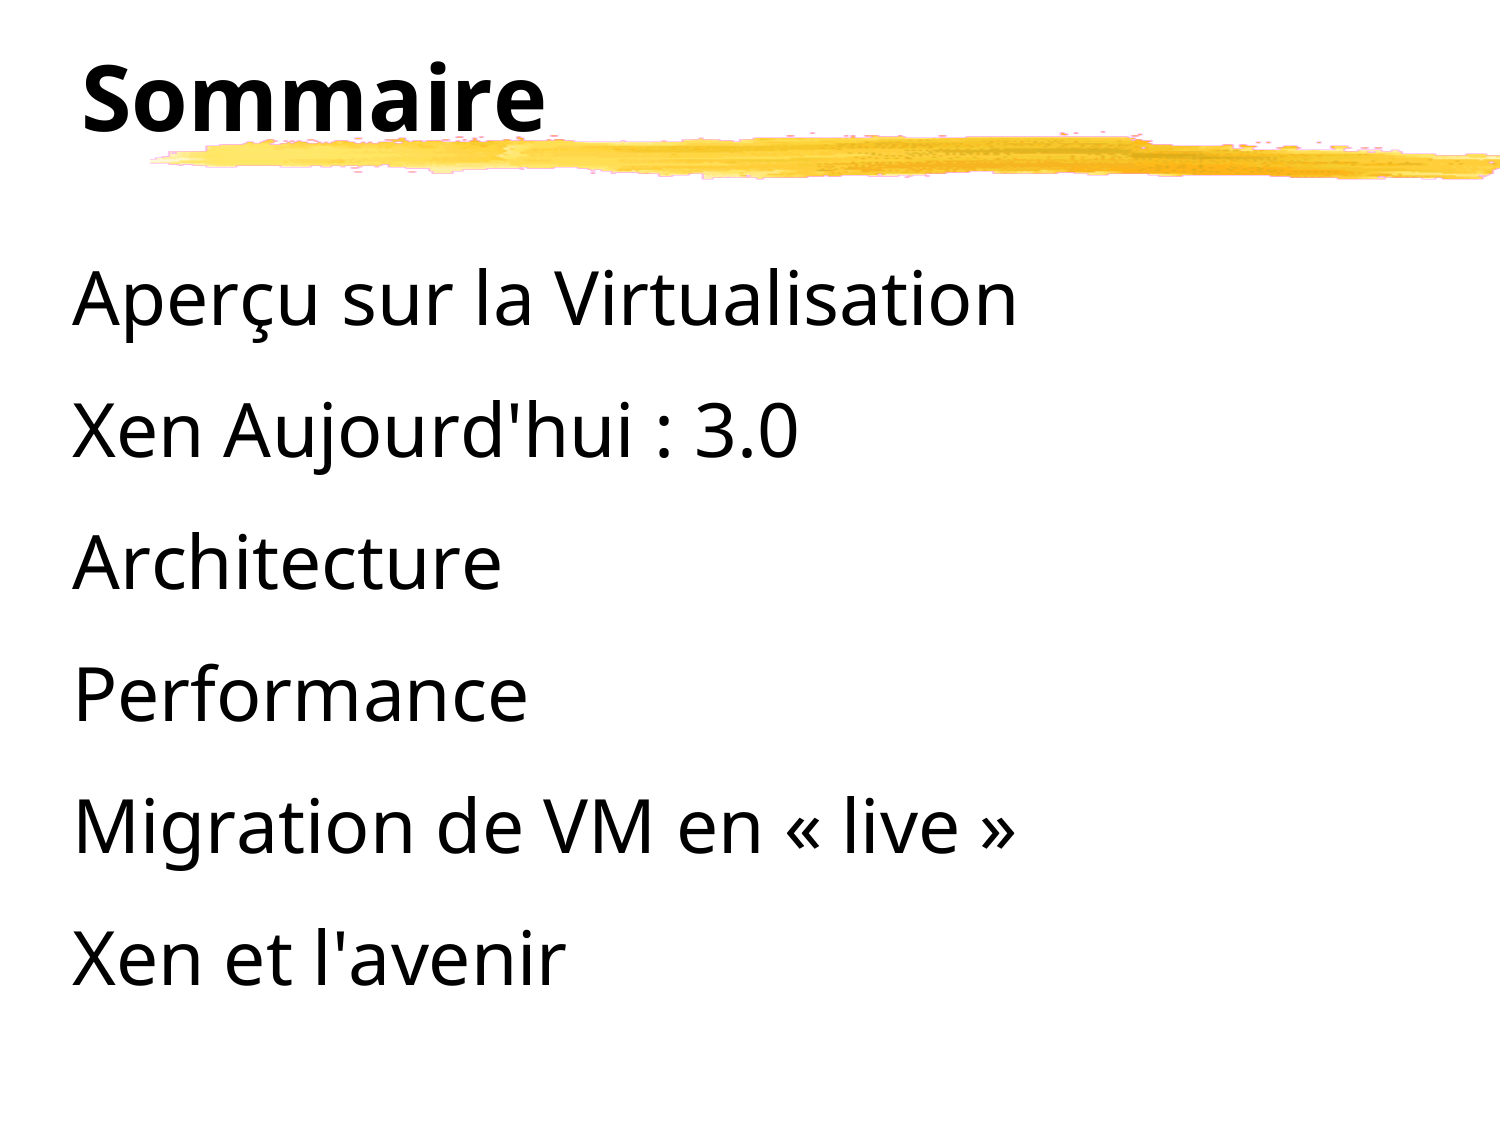

# Sommaire
Aperçu sur la Virtualisation
Xen Aujourd'hui : 3.0
Architecture
Performance
Migration de VM en « live »
Xen et l'avenir